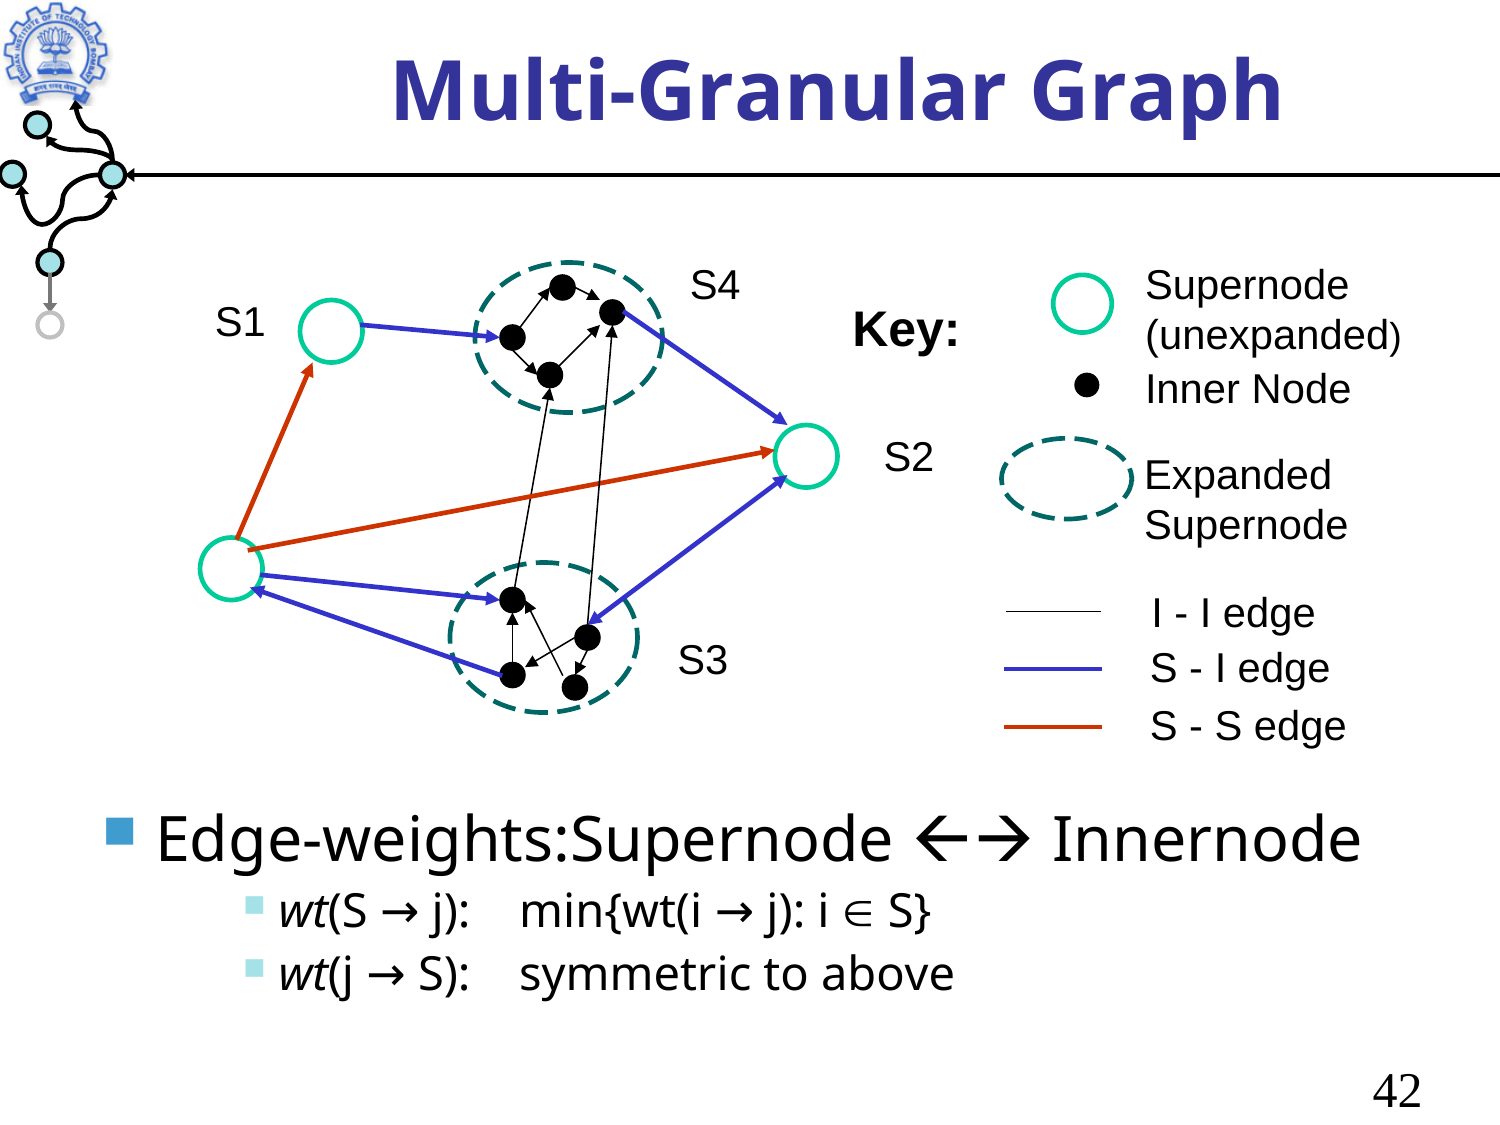

# Multi-Granular Graph
S4
Supernode
(unexpanded)
Key:
Inner Node
Expanded
Supernode
I - I edge
S - I edge
S - S edge
S1
S2
S3
Edge-weights:Supernode  Innernode
wt(S → j): min{wt(i → j): i  S}
wt(j → S): symmetric to above
42